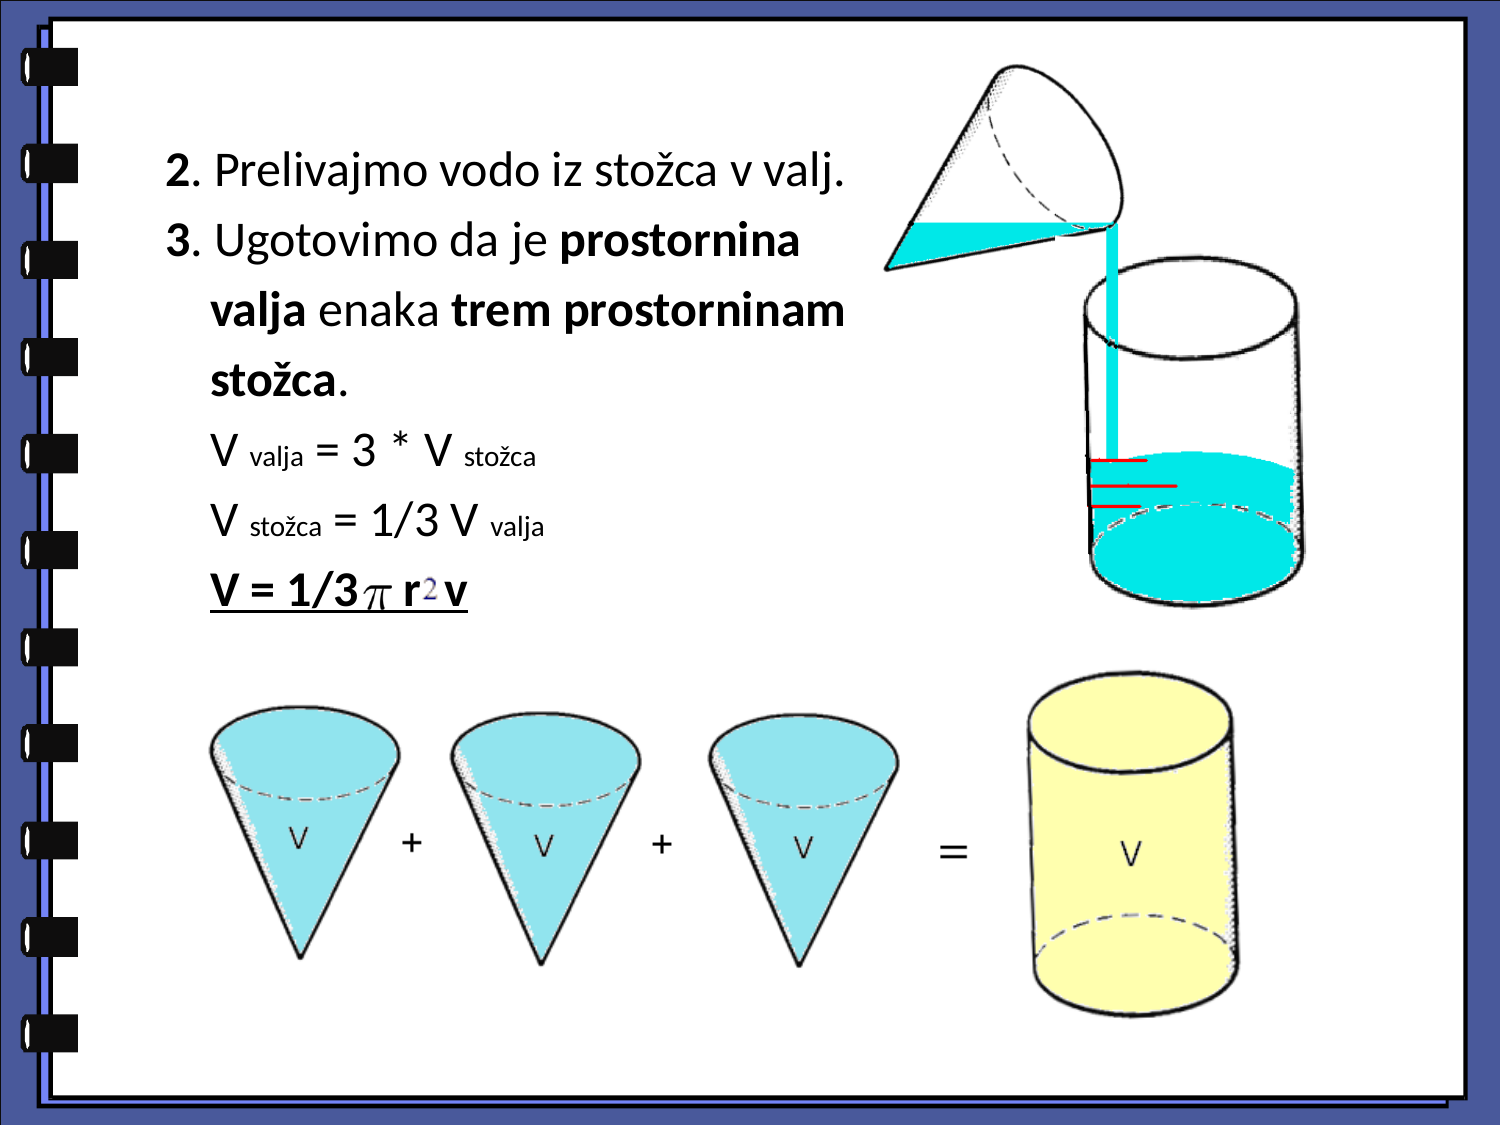

#
2. Prelivajmo vodo iz stožca v valj.
3. Ugotovimo da je prostornina
 valja enaka trem prostorninam
 stožca.
 V valja = 3 * V stožca
 V stožca = 1/3 V valja
 V = 1/3 r v